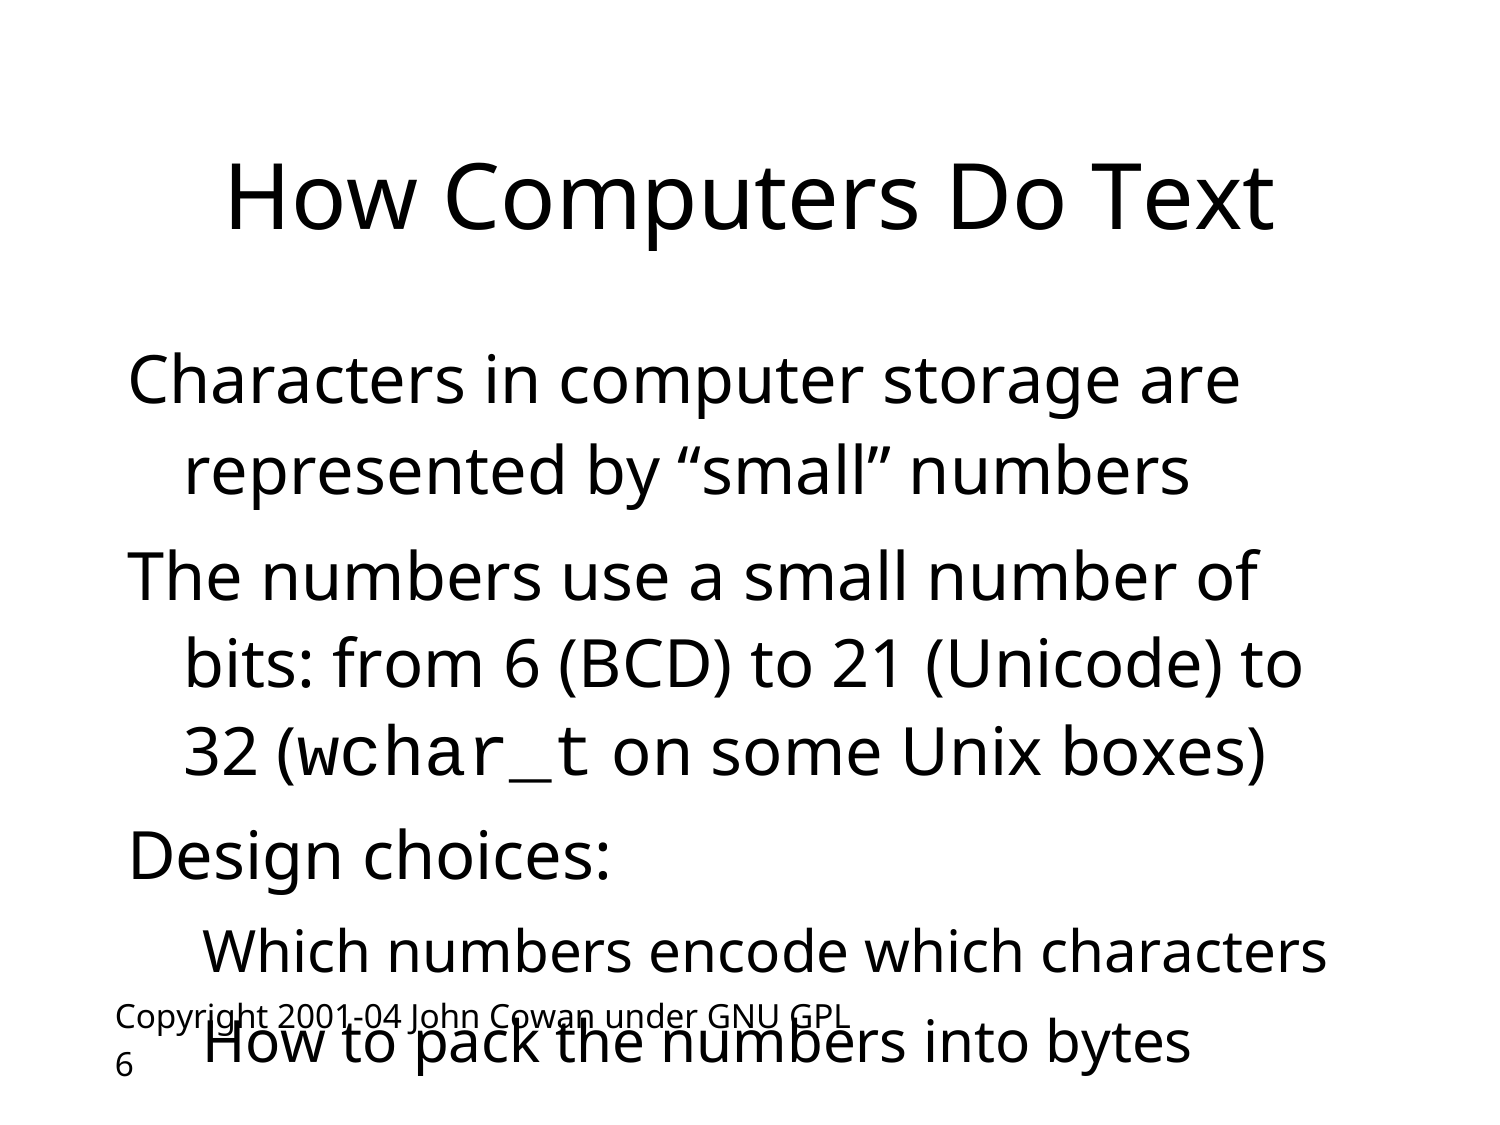

# How Computers Do Text
Characters in computer storage are represented by “small” numbers
The numbers use a small number of bits: from 6 (BCD) to 21 (Unicode) to 32 (wchar_t on some Unix boxes)
Design choices:
Which numbers encode which characters
How to pack the numbers into bytes